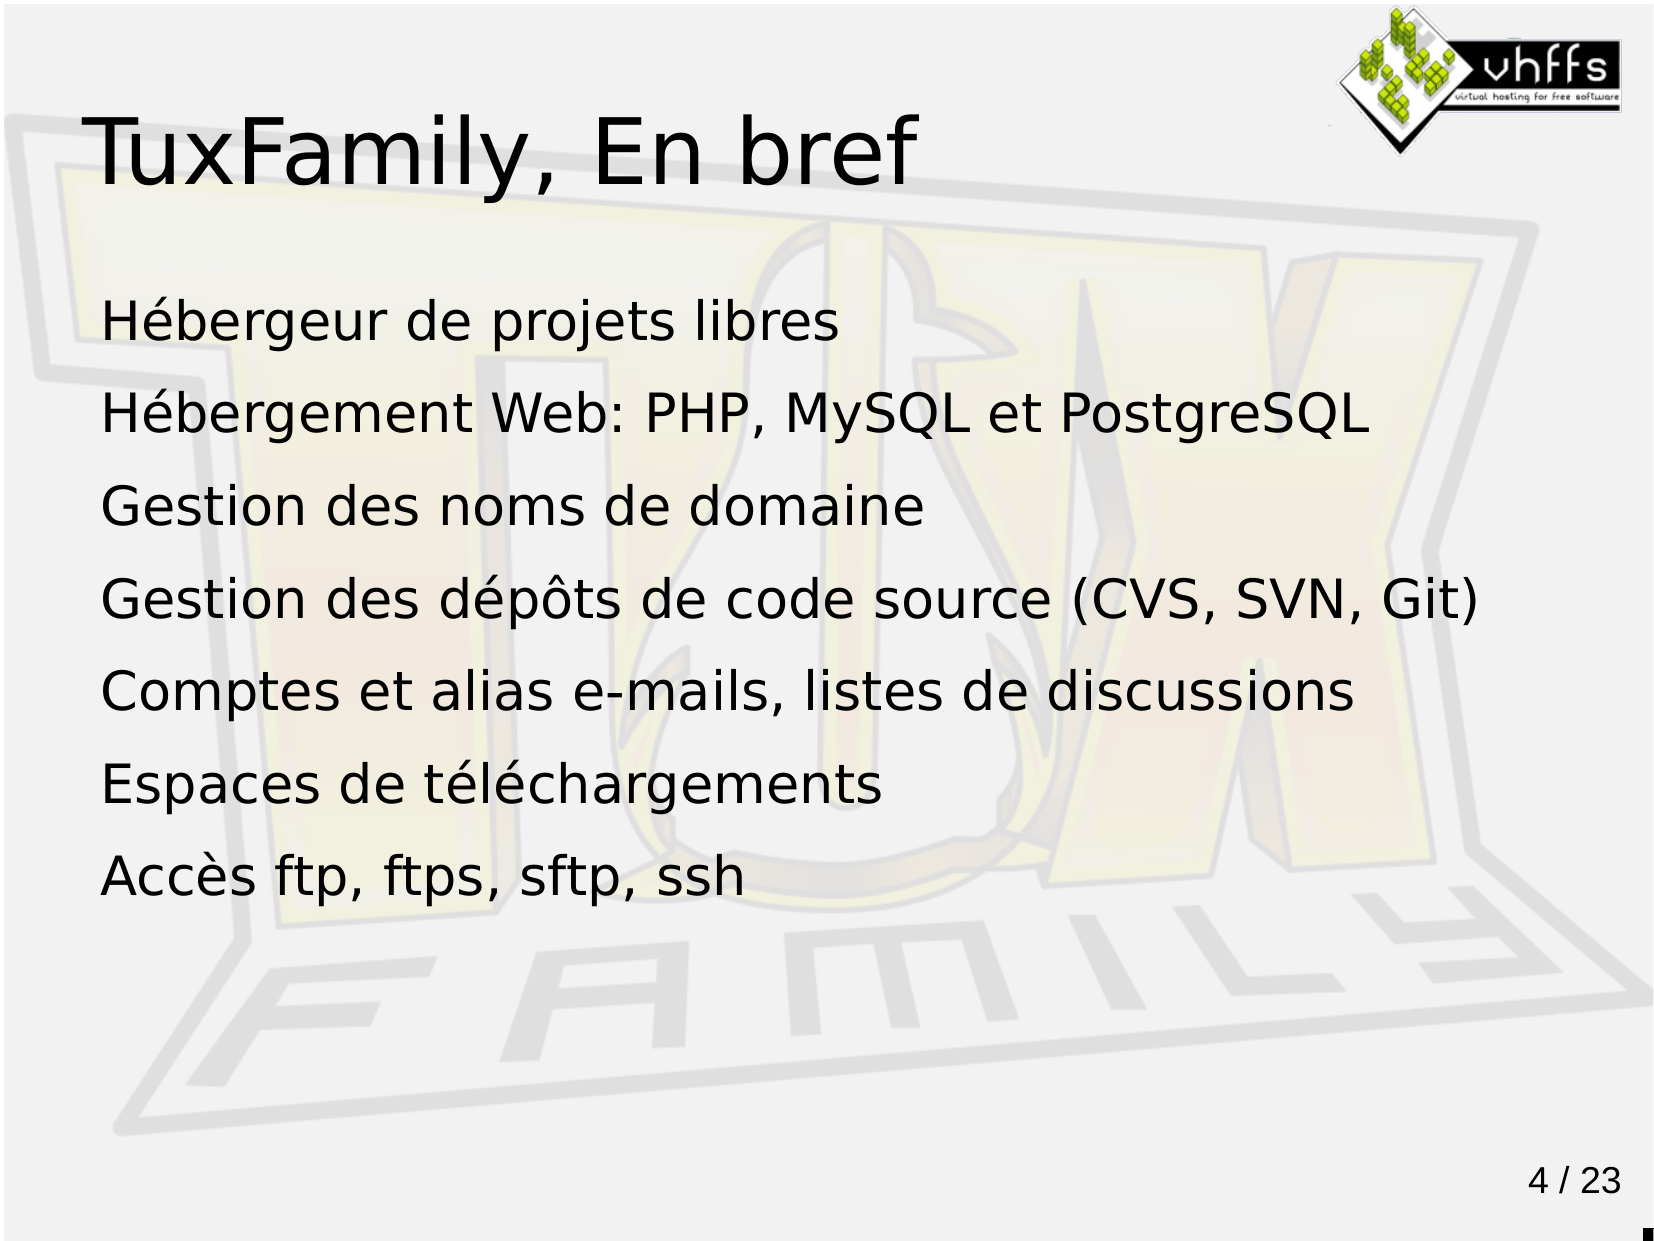

# TuxFamily, En bref
Hébergeur de projets libres
Hébergement Web: PHP, MySQL et PostgreSQL
Gestion des noms de domaine
Gestion des dépôts de code source (CVS, SVN, Git)
Comptes et alias e-mails, listes de discussions
Espaces de téléchargements
Accès ftp, ftps, sftp, ssh